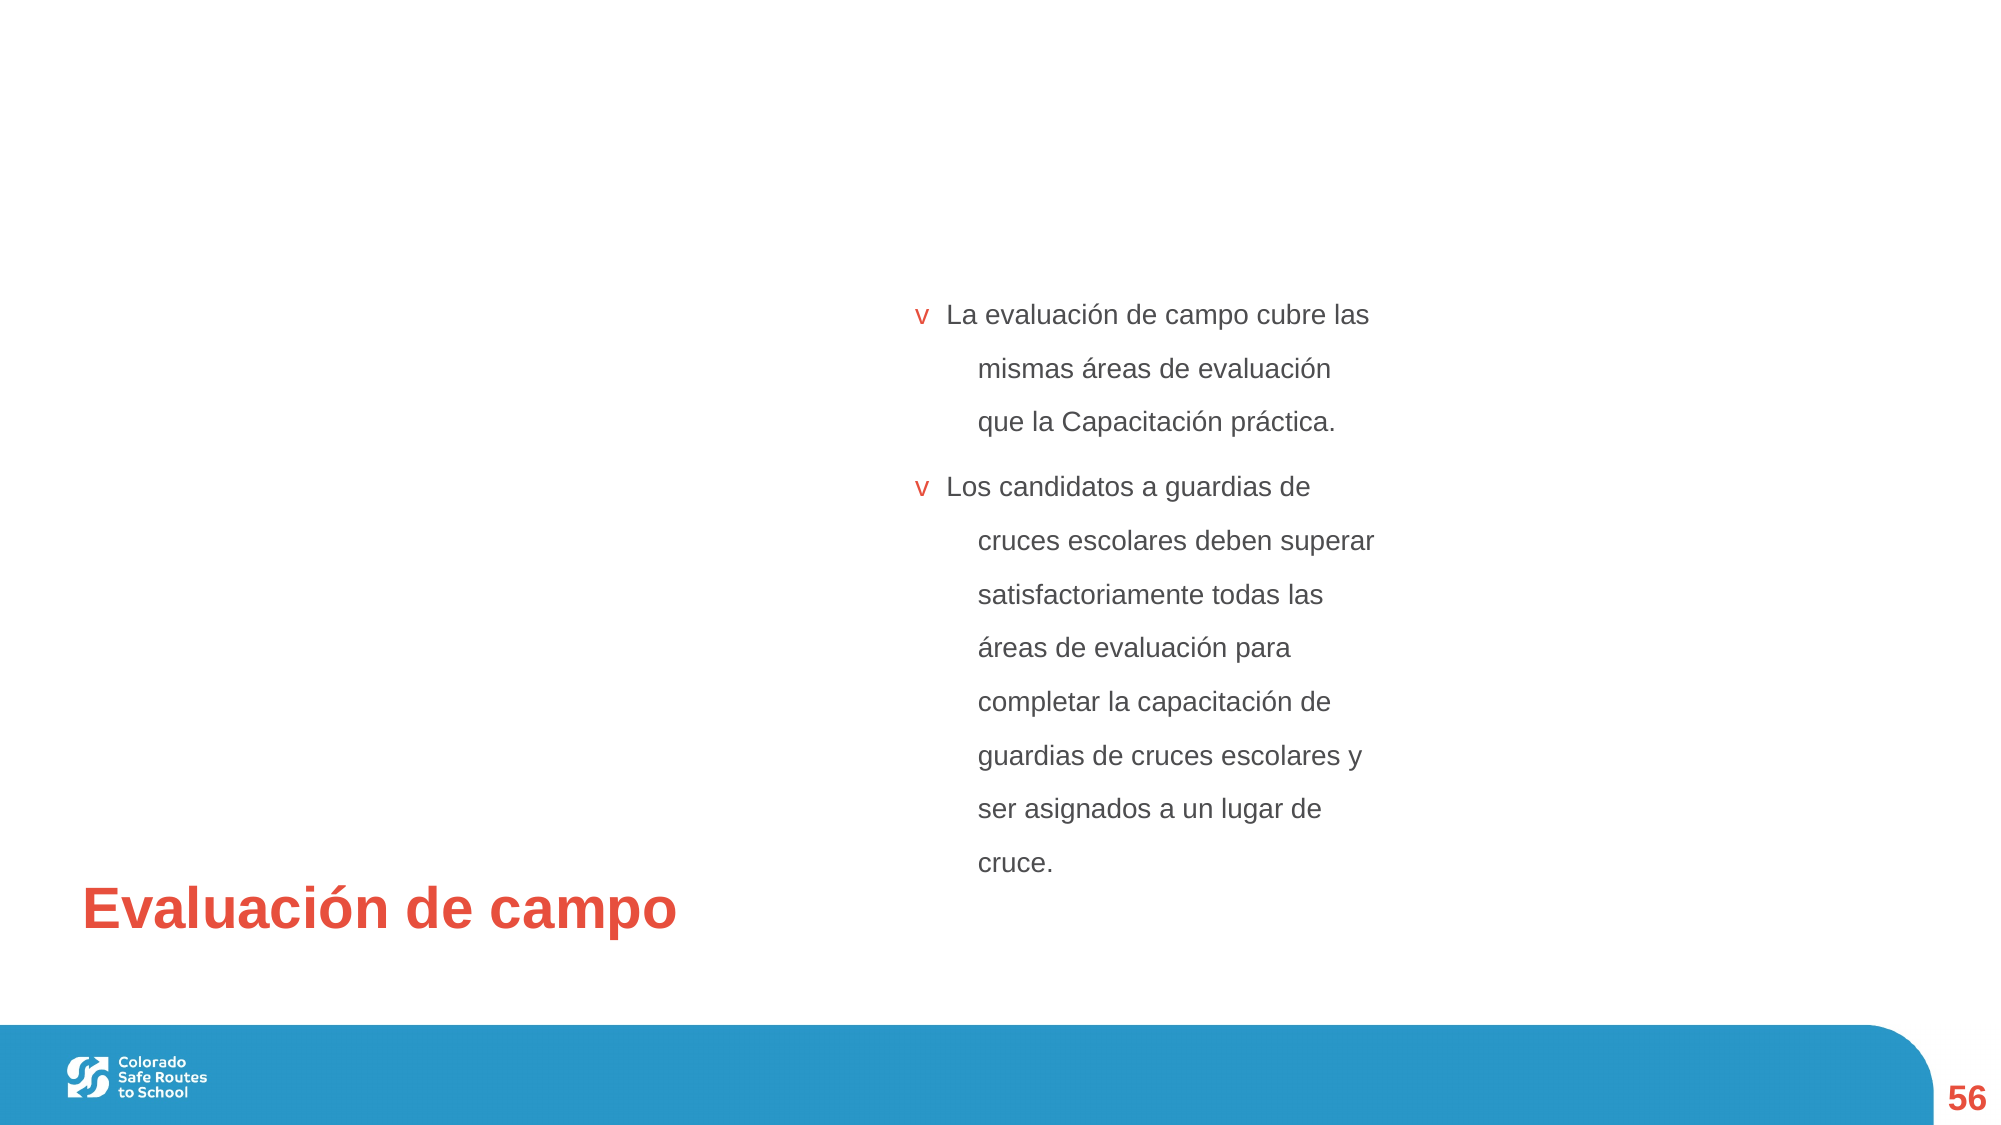

# Evaluación de campo
La evaluación de campo cubre las mismas áreas de evaluación que la Capacitación práctica.
Los candidatos a guardias de cruces escolares deben superar satisfactoriamente todas las áreas de evaluación para completar la capacitación de guardias de cruces escolares y ser asignados a un lugar de cruce.
56